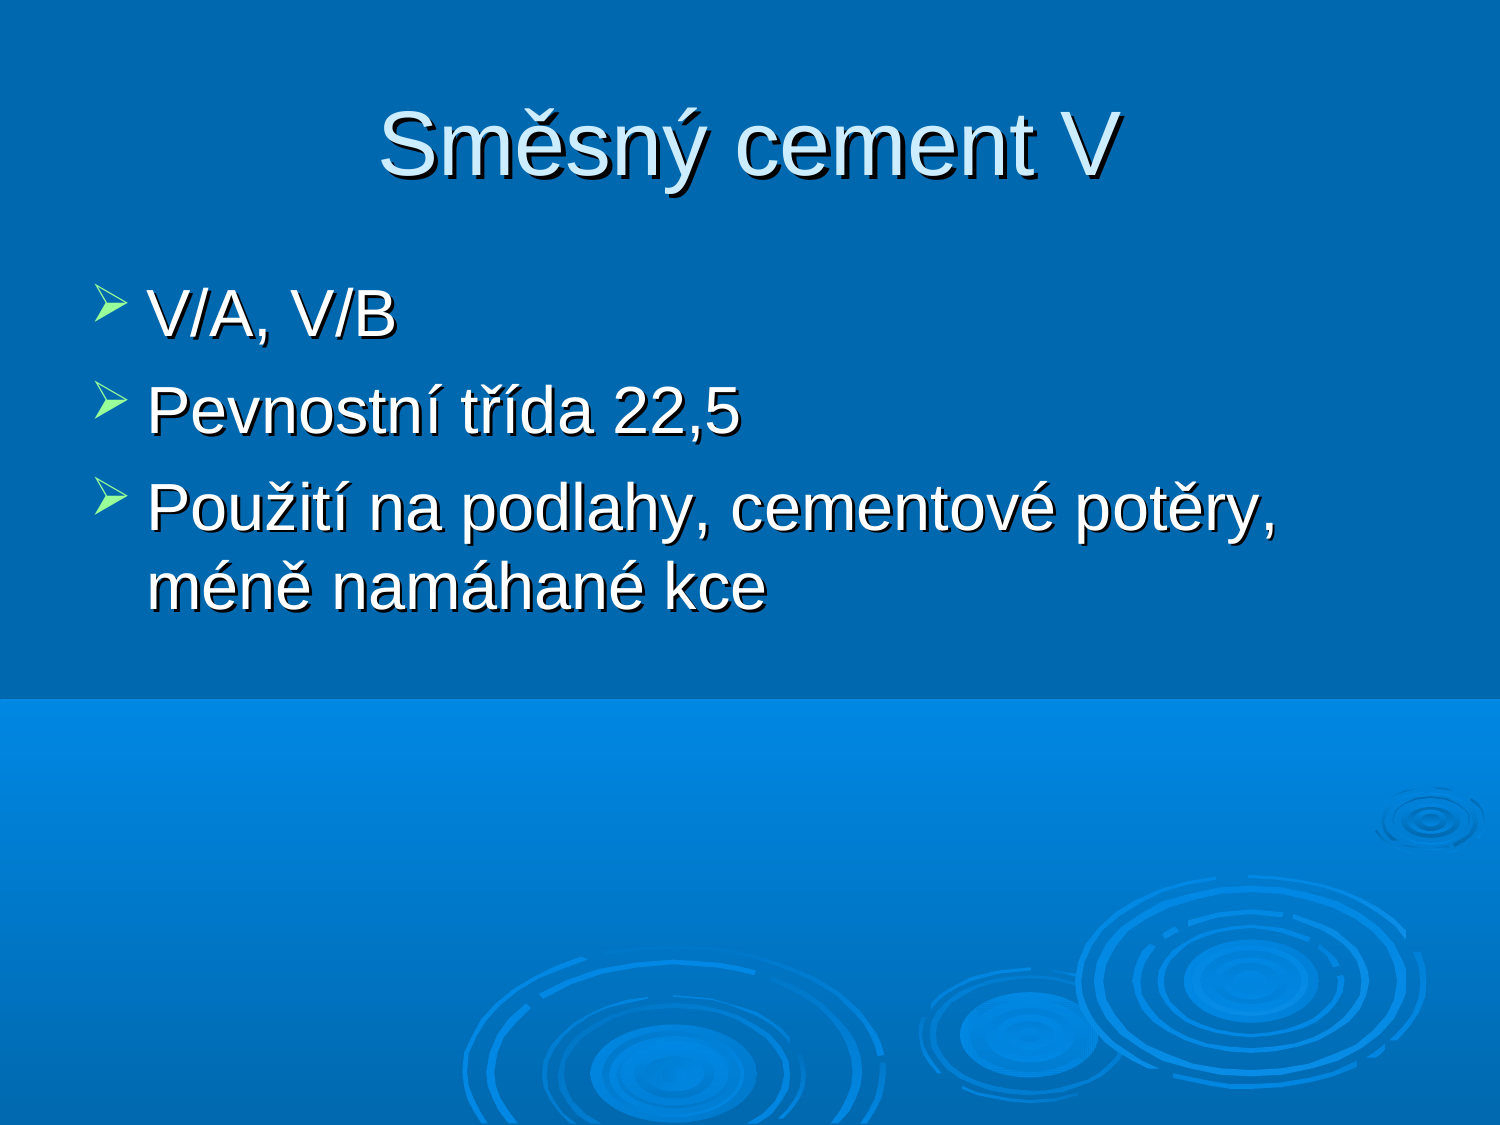

# Směsný cement V
V/A, V/B
Pevnostní třída 22,5
Použití na podlahy, cementové potěry, méně namáhané kce